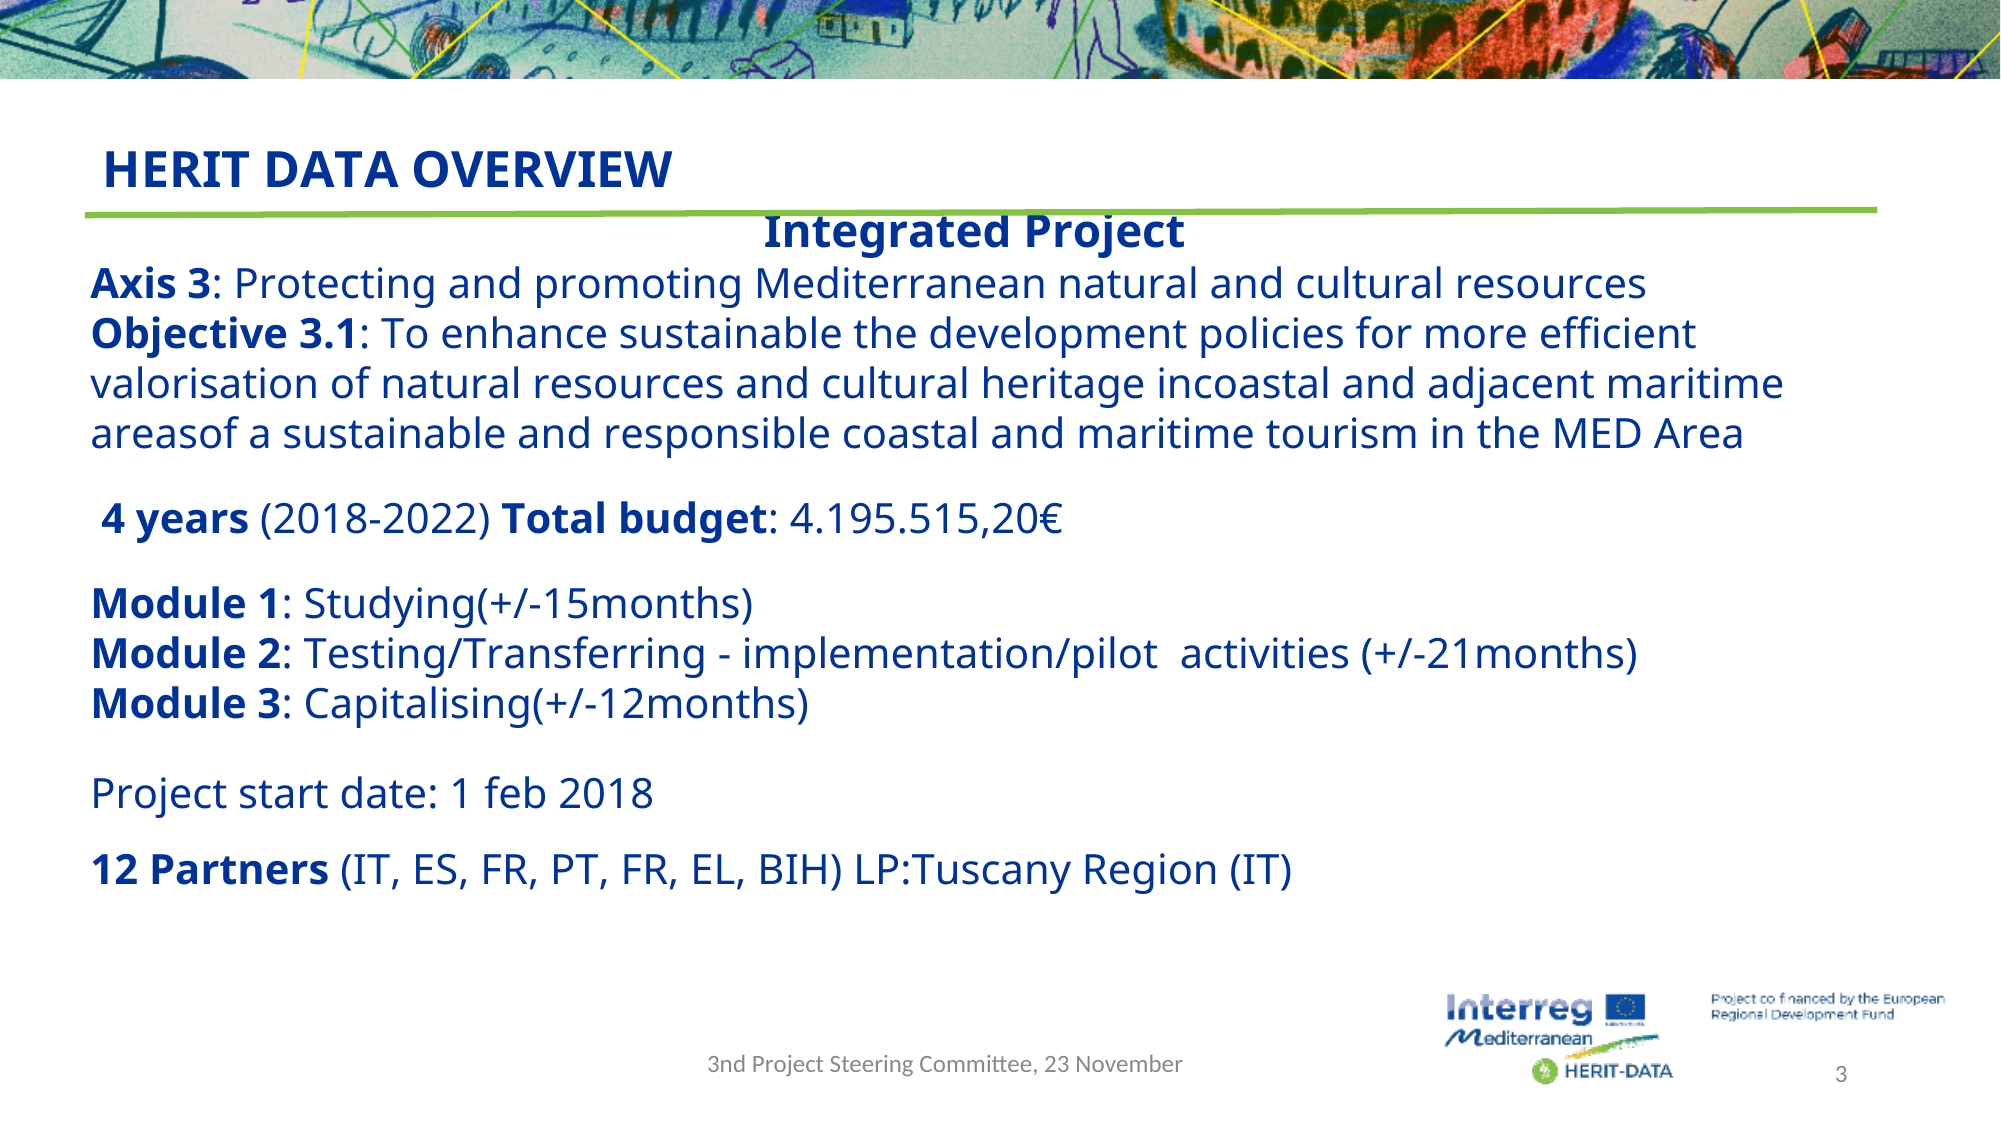

HERIT DATA OVERVIEW
Integrated Project
Axis 3: Protecting and promoting Mediterranean natural and cultural resources
Objective 3.1: To enhance sustainable the development policies for more efficient valorisation of natural resources and cultural heritage incoastal and adjacent maritime areasof a sustainable and responsible coastal and maritime tourism in the MED Area
 4 years (2018‐2022) Total budget: 4.195.515,20€
Module 1: Studying(+/‐15months)
Module 2: Testing/Transferring ‐ implementation/pilot activities (+/‐21months)
Module 3: Capitalising(+/‐12months)
Project start date: 1 feb 2018
12 Partners (IT, ES, FR, PT, FR, EL, BIH) LP:Tuscany Region (IT)
3nd Project Steering Committee, 23 November